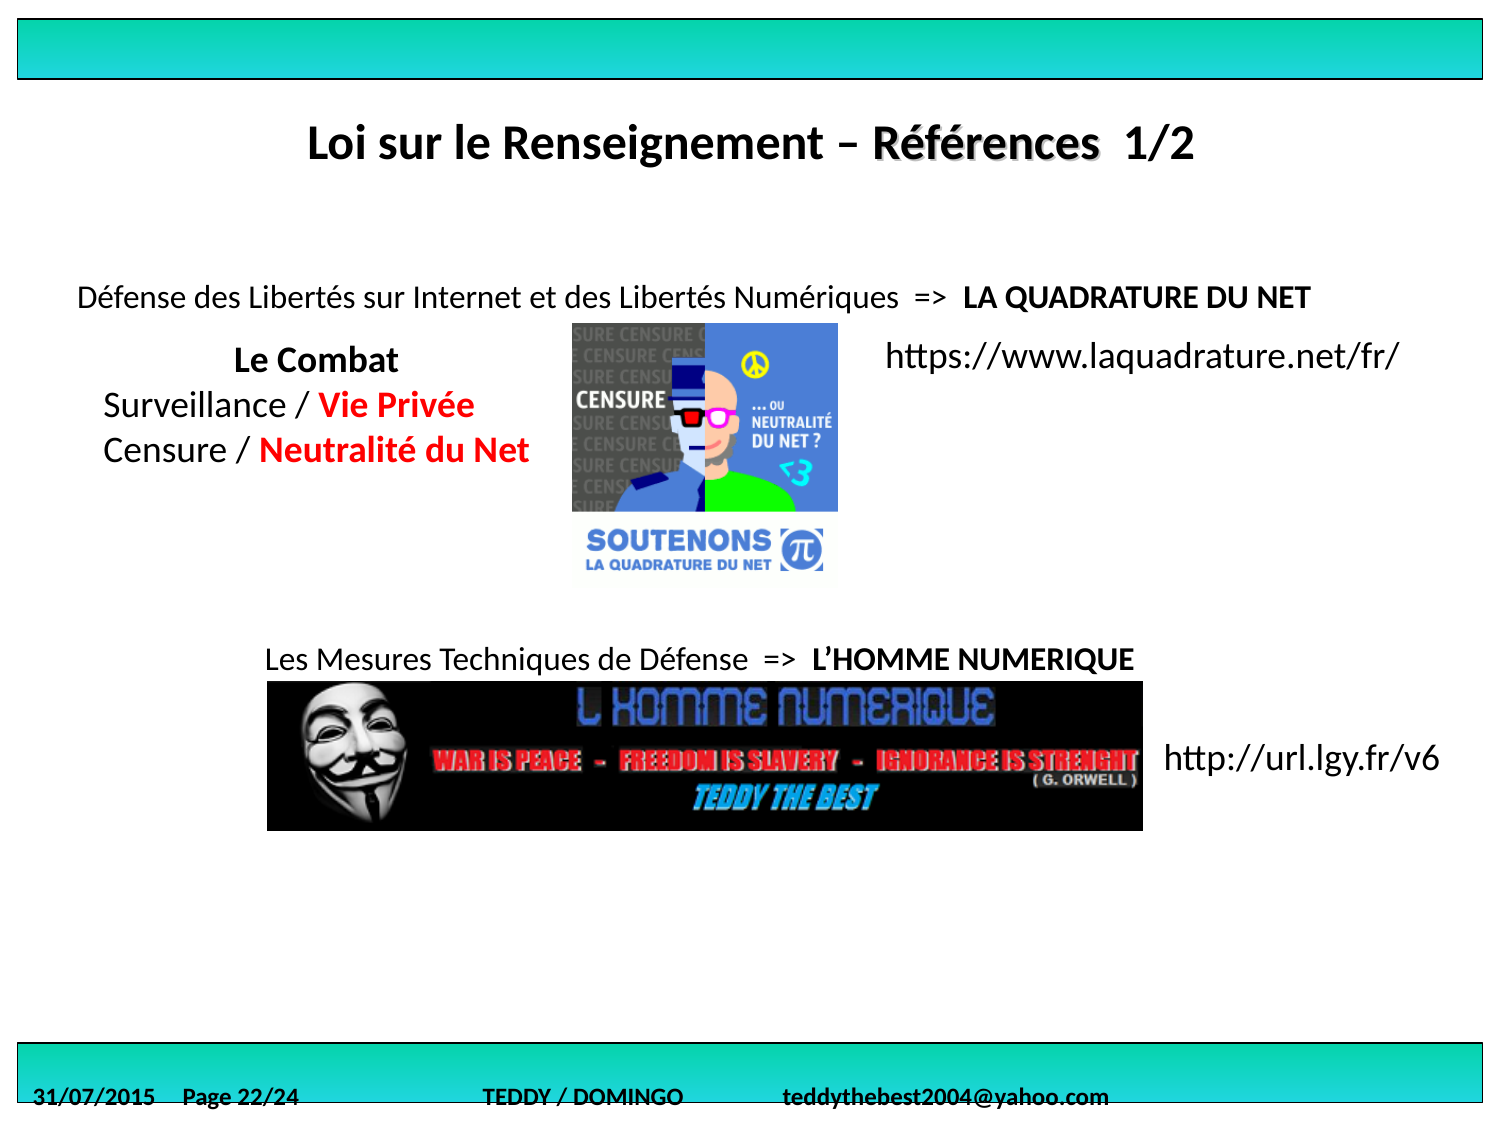

Loi sur le Renseignement – Références 1/2
Défense des Libertés sur Internet et des Libertés Numériques => LA QUADRATURE DU NET
https://www.laquadrature.net/fr/
Le Combat
Surveillance / Vie Privée
Censure / Neutralité du Net
Les Mesures Techniques de Défense => L’HOMME NUMERIQUE
http://url.lgy.fr/v6
31/07/2015	Page 22/24			TEDDY / DOMINGO		teddythebest2004@yahoo.com